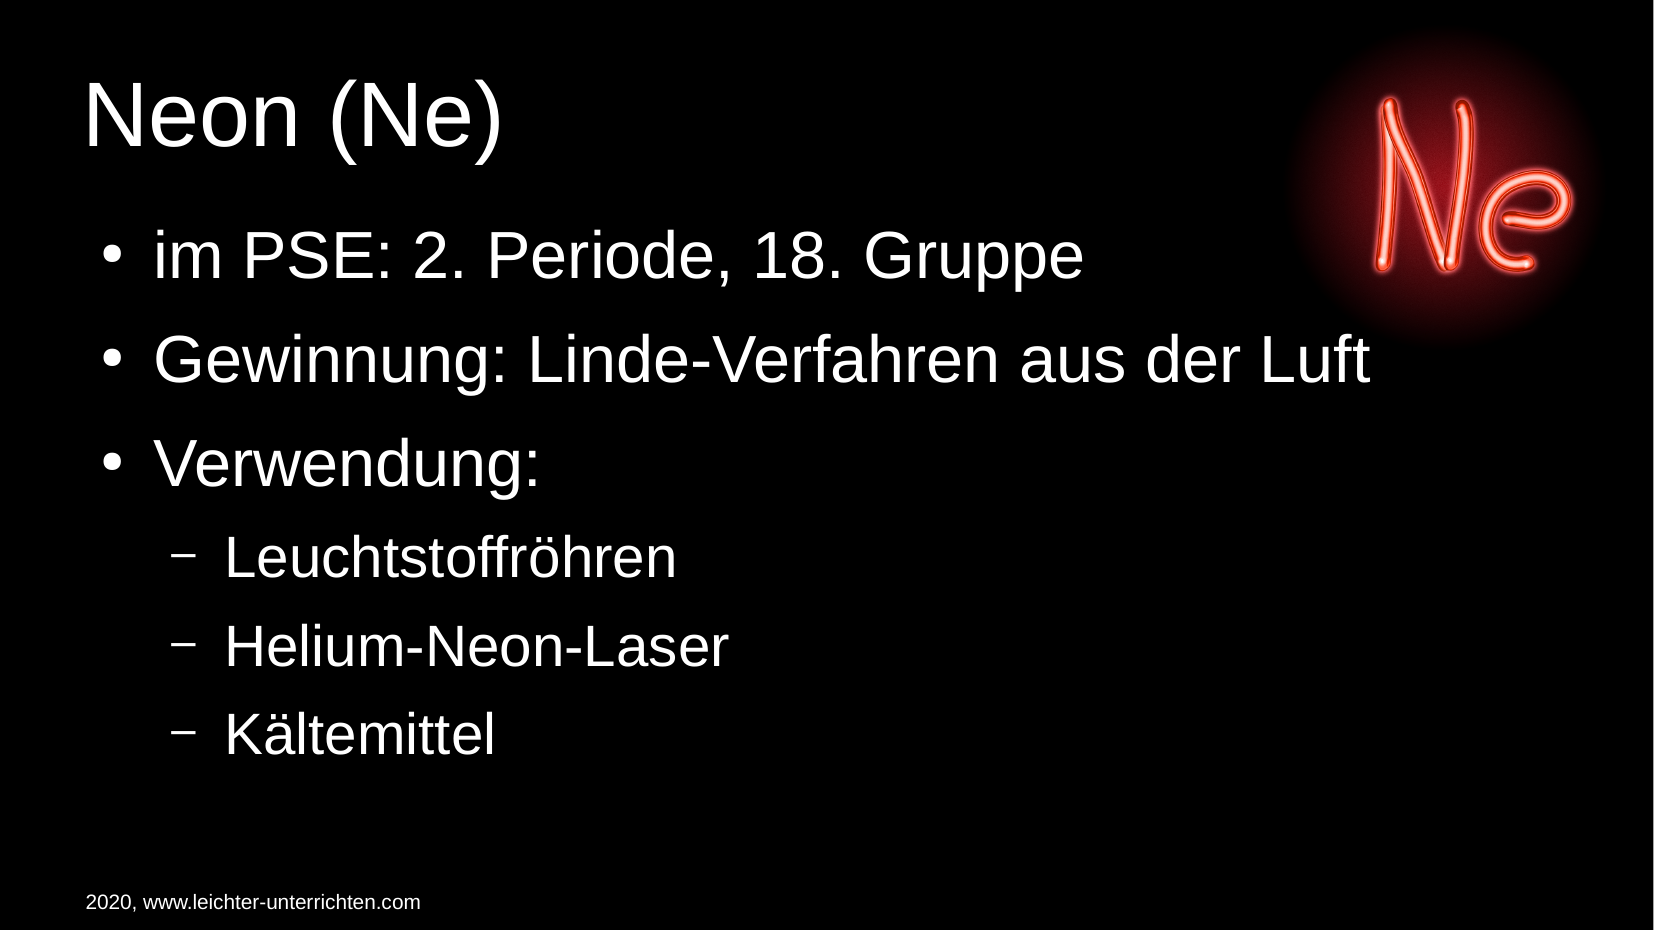

# Neon (Ne)
im PSE: 2. Periode, 18. Gruppe
Gewinnung: Linde-Verfahren aus der Luft
Verwendung:
Leuchtstoffröhren
Helium-Neon-Laser
Kältemittel